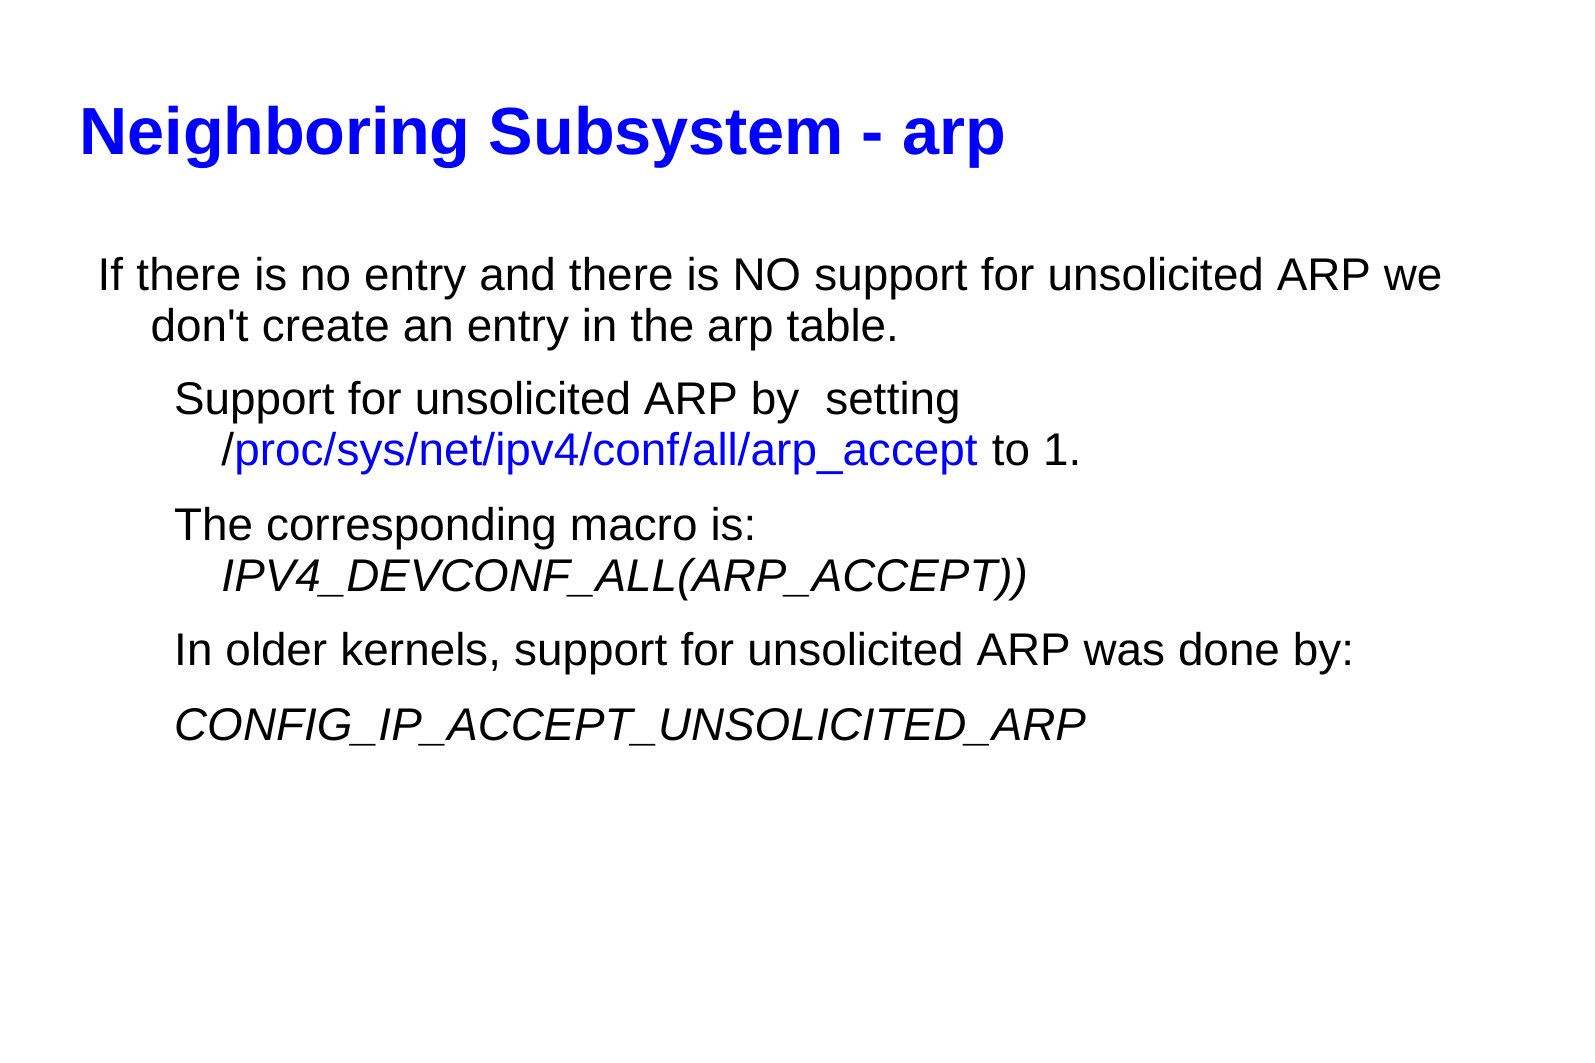

# Neighboring Subsystem - arp
If there is no entry and there is NO support for unsolicited ARP we don't create an entry in the arp table.
Support for unsolicited ARP by setting /proc/sys/net/ipv4/conf/all/arp_accept to 1.
The corresponding macro is: IPV4_DEVCONF_ALL(ARP_ACCEPT))
In older kernels, support for unsolicited ARP was done by:
CONFIG_IP_ACCEPT_UNSOLICITED_ARP